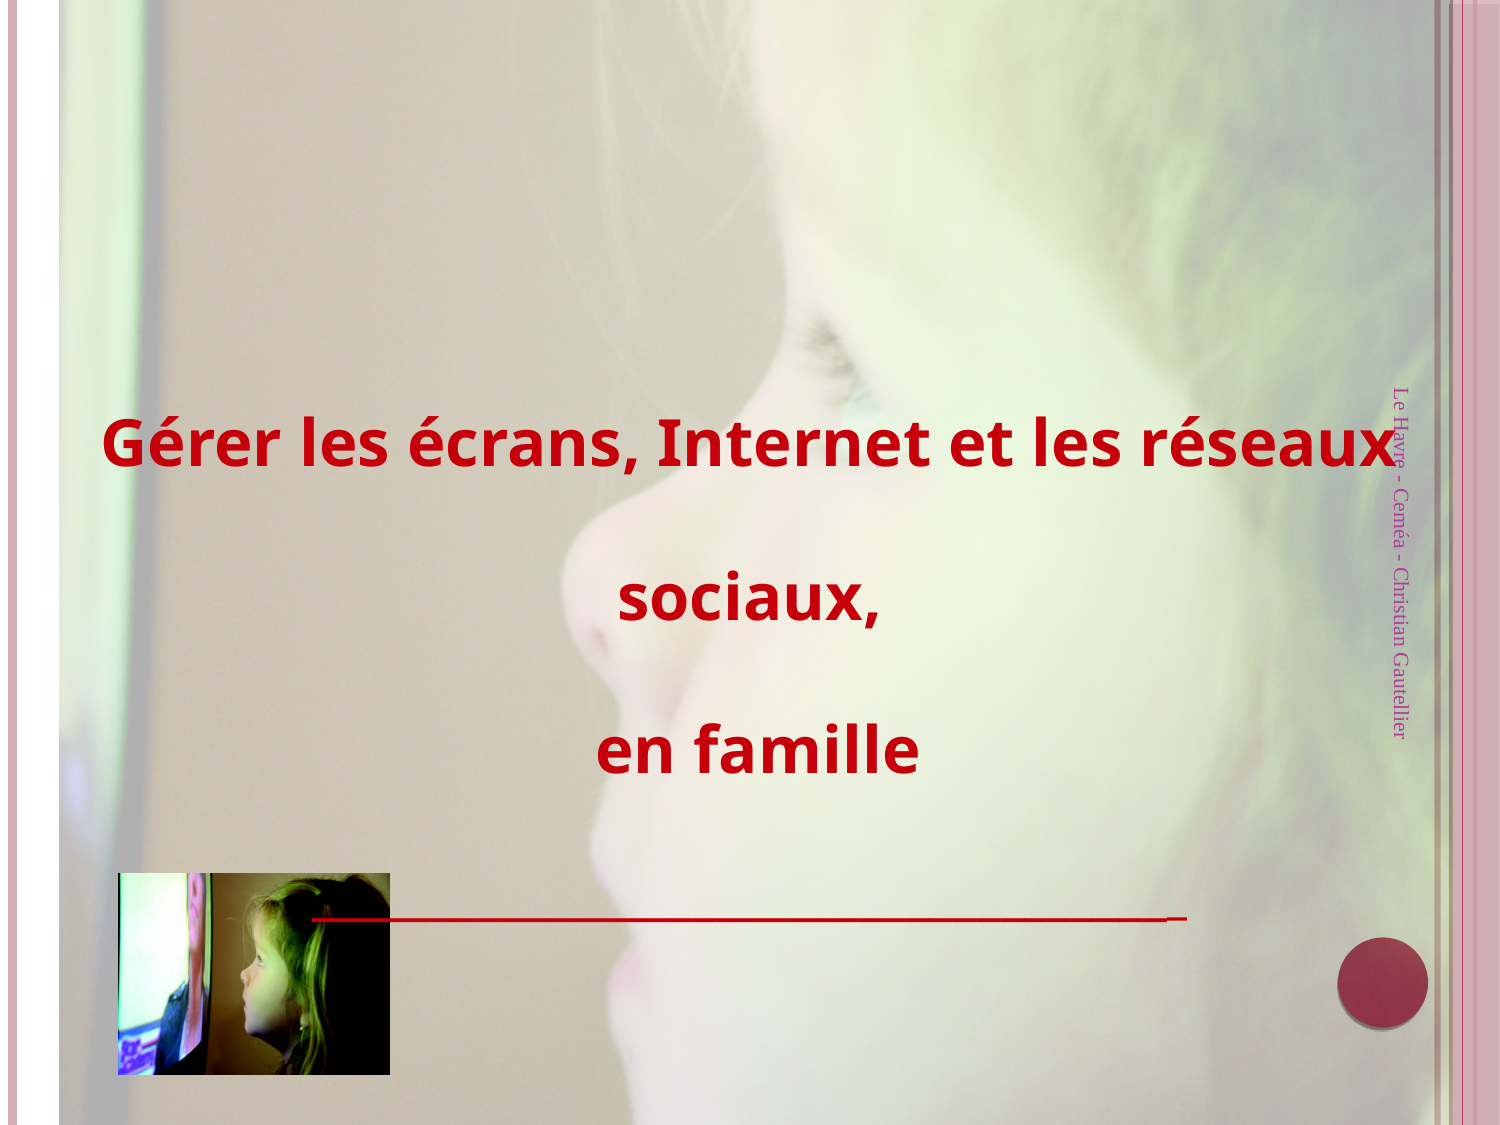

#
Gérer les écrans, Internet et les réseaux sociaux,
 en famille
_____________________________________
Le Havre - Ceméa - Christian Gautellier